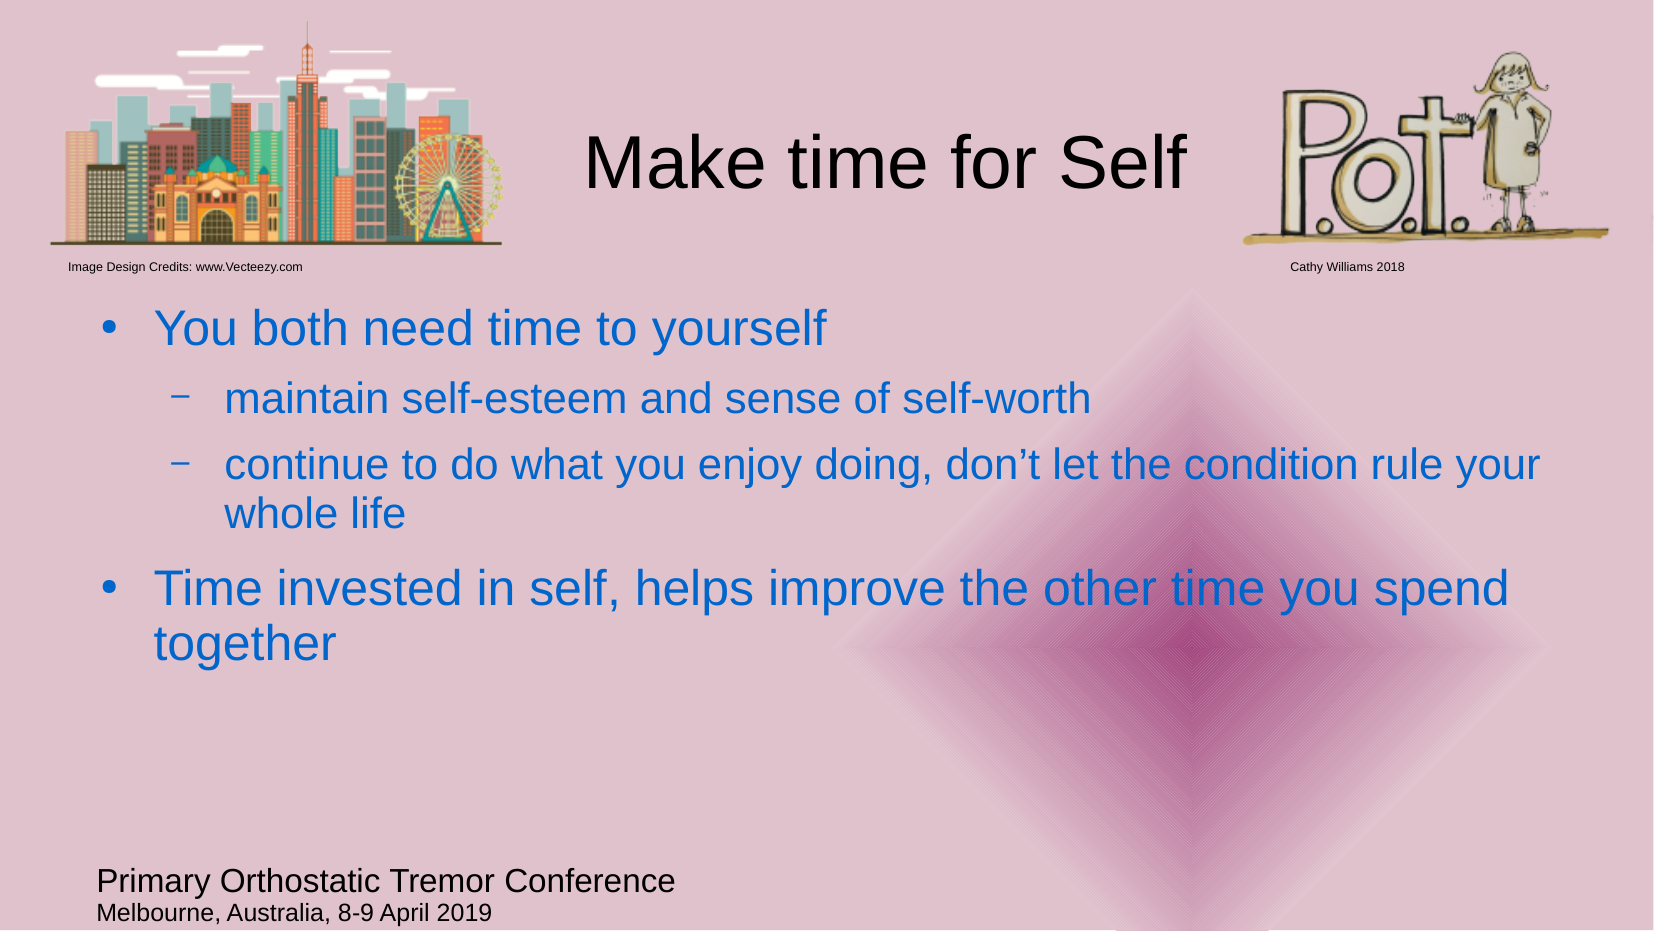

# Make time for Self
You both need time to yourself
maintain self-esteem and sense of self-worth
continue to do what you enjoy doing, don’t let the condition rule your whole life
Time invested in self, helps improve the other time you spend together